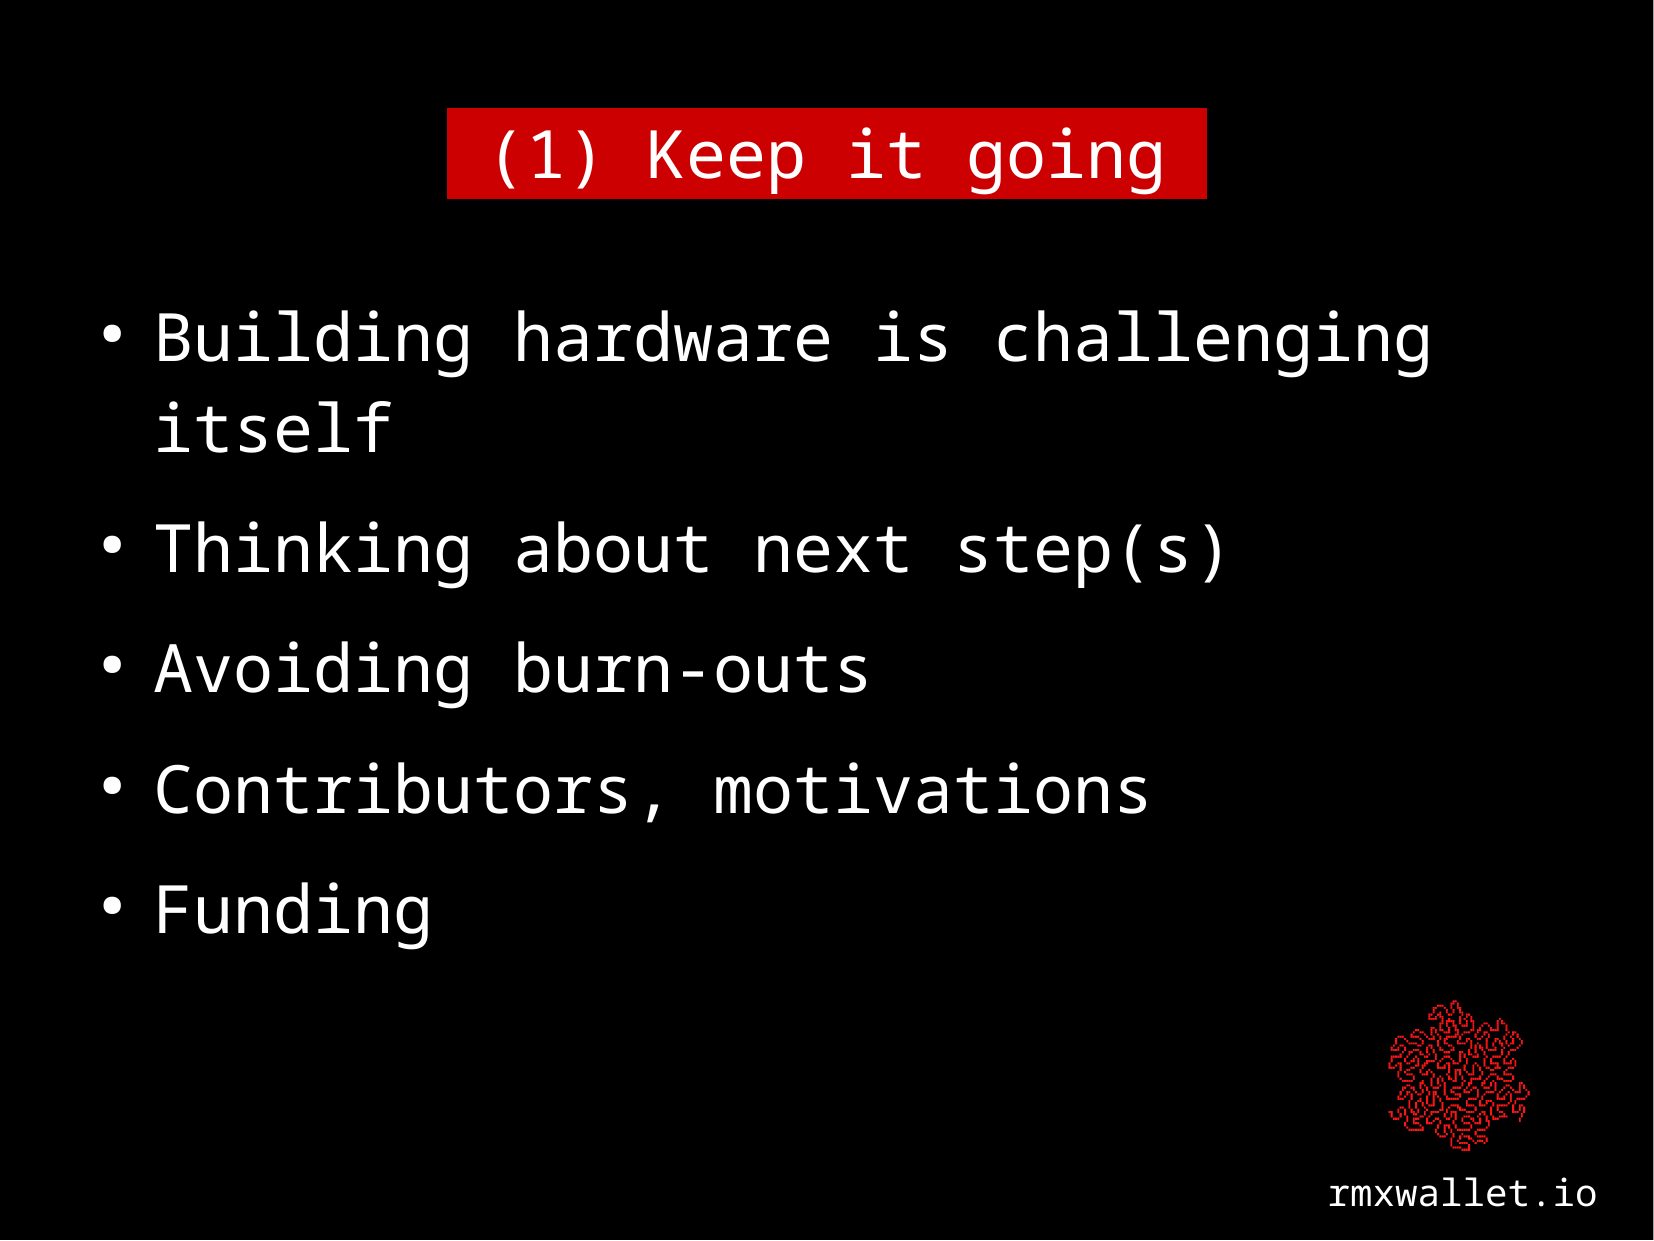

# (1) Keep it going
Building hardware is challenging itself
Thinking about next step(s)
Avoiding burn-outs
Contributors, motivations
Funding
rmxwallet.io